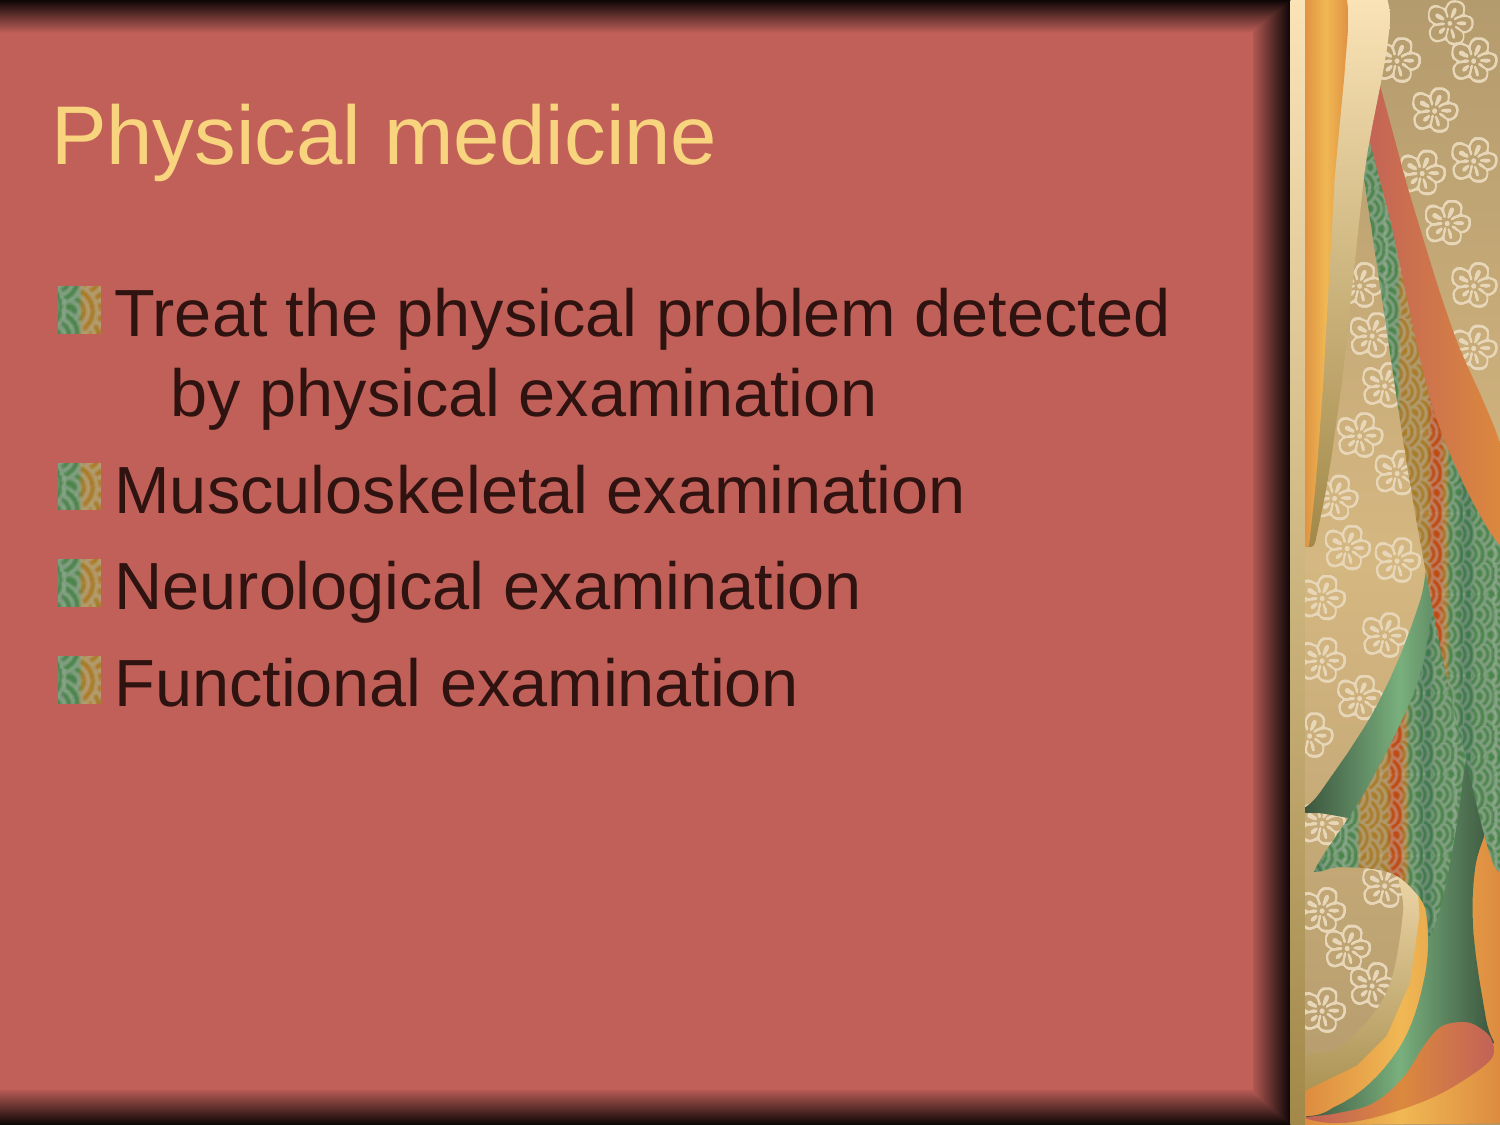

# Physical medicine
Treat the physical problem detected by physical examination
Musculoskeletal examination
Neurological examination
Functional examination